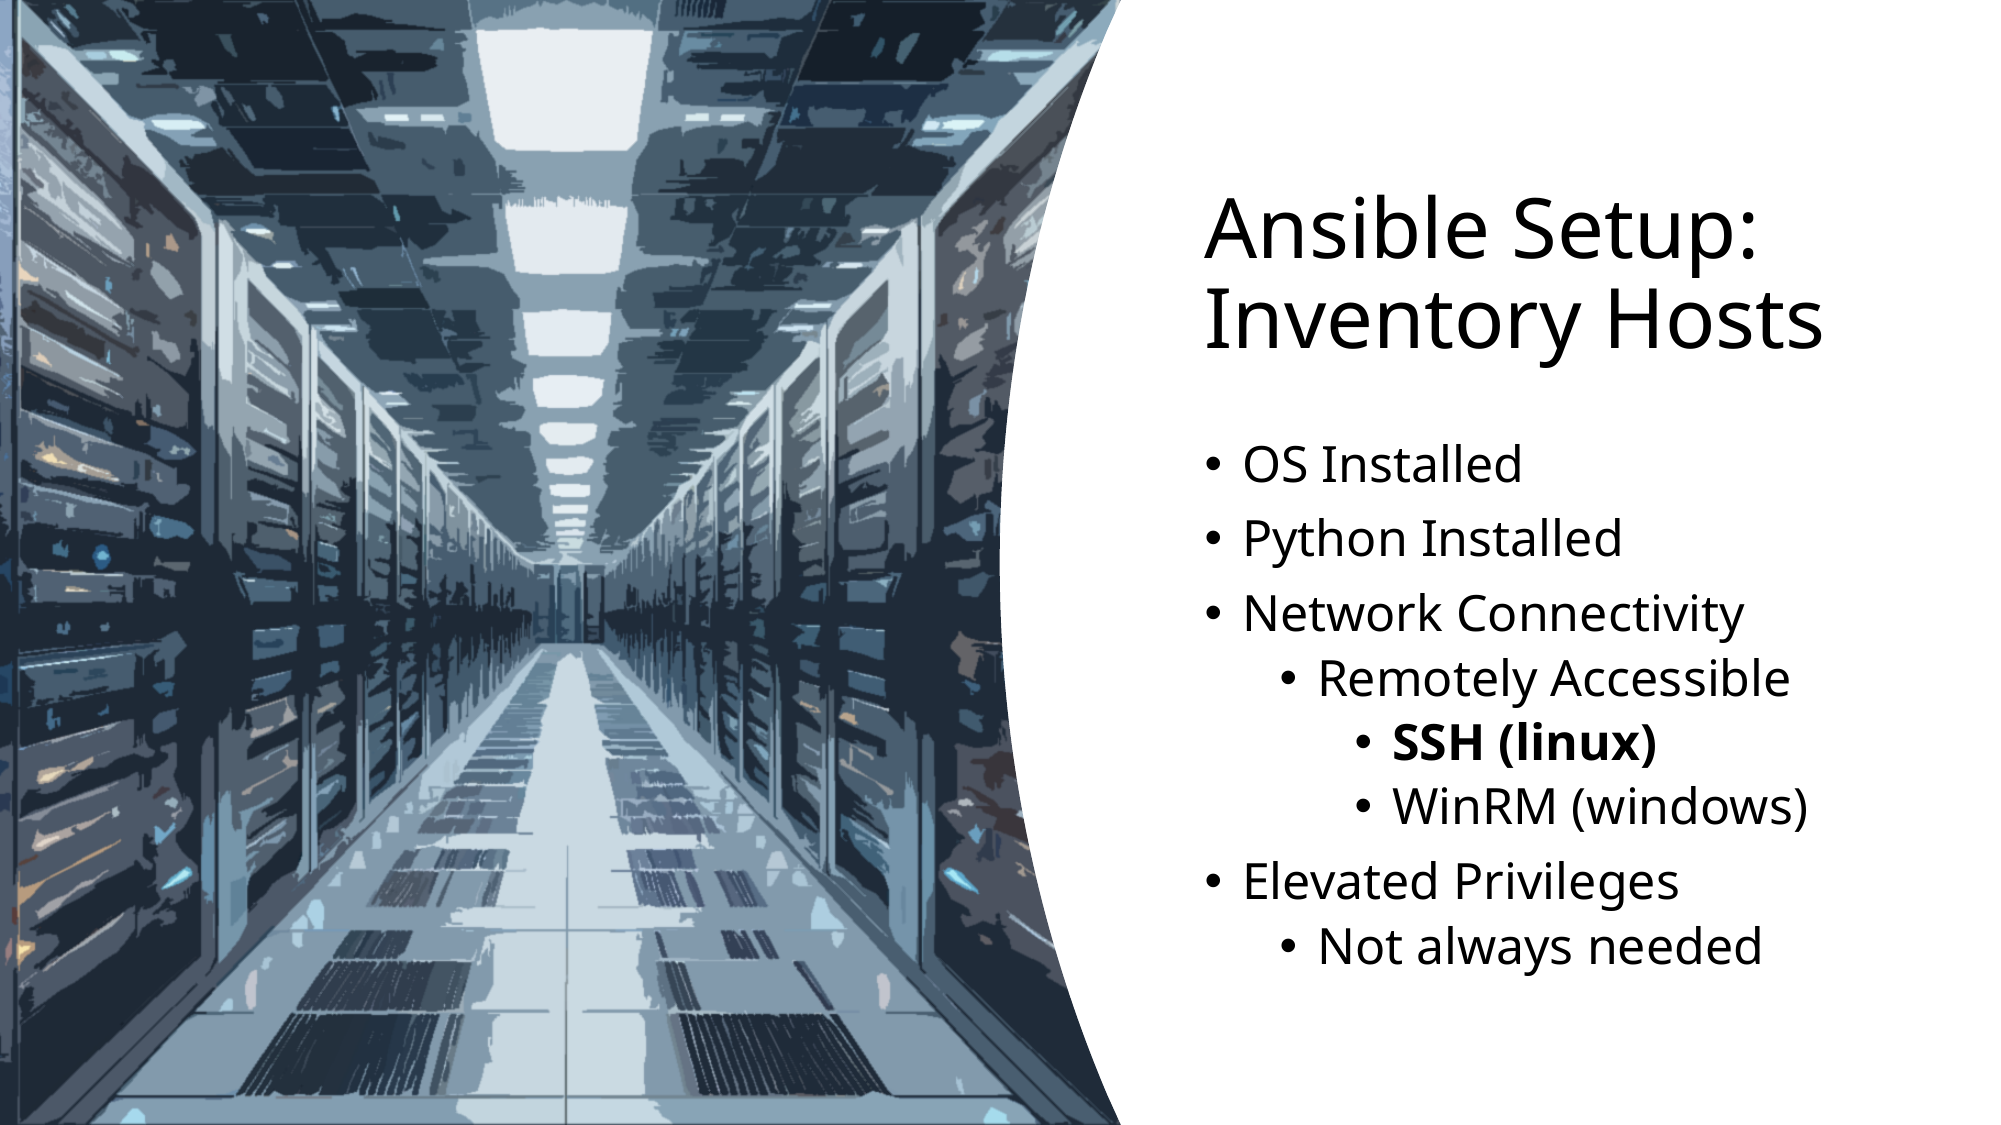

# Ansible Setup: Inventory Hosts
OS Installed
Python Installed
Network Connectivity
Remotely Accessible
SSH (linux)
WinRM (windows)
Elevated Privileges
Not always needed